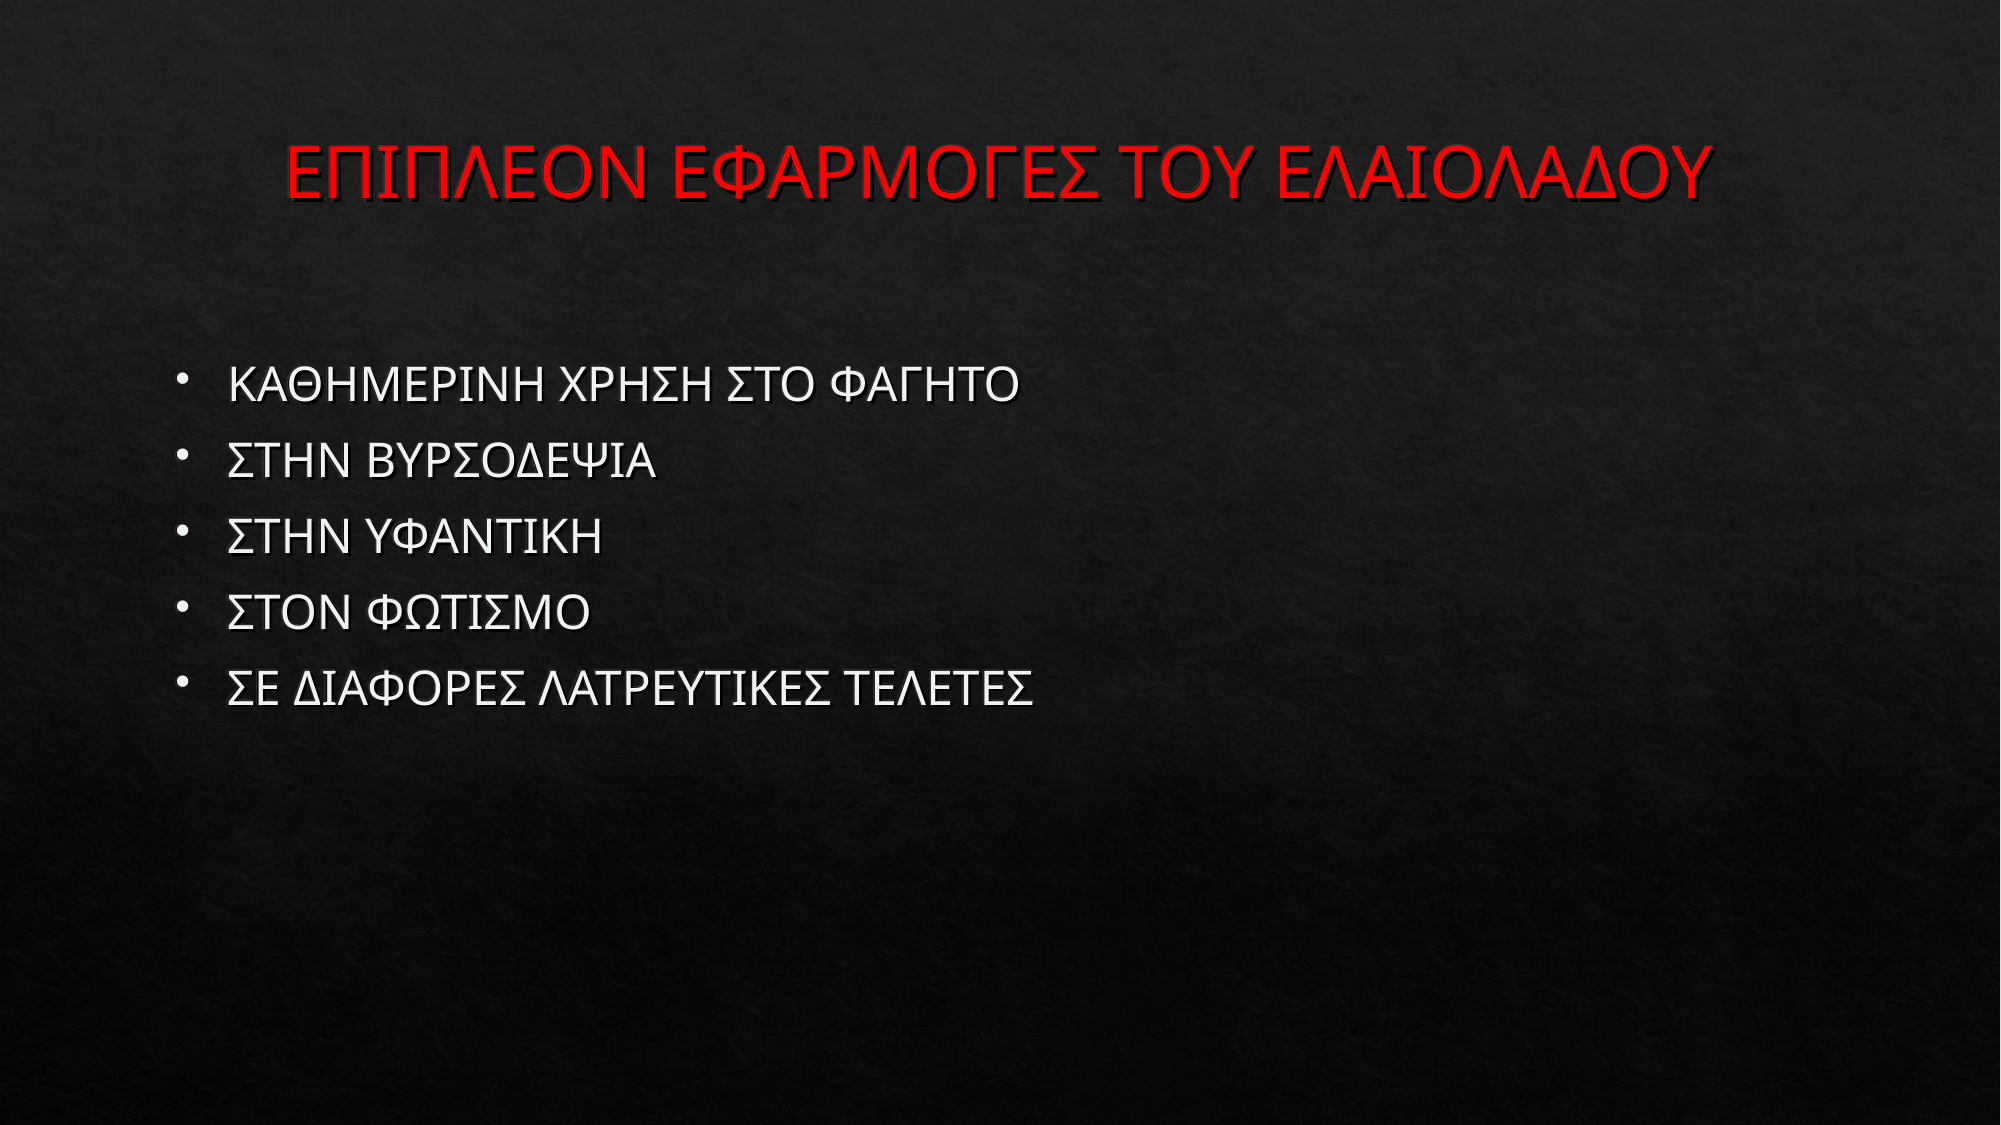

# ΕΠΙΠΛΕΟΝ ΕΦΑΡΜΟΓΕΣ ΤΟΥ ΕΛΑΙΟΛΑΔΟΥ
ΚΑΘΗΜΕΡΙΝΗ ΧΡΗΣΗ ΣΤΟ ΦΑΓΗΤΟ
ΣΤΗΝ ΒΥΡΣΟΔΕΨΙΑ
ΣΤΗΝ ΥΦΑΝΤΙΚΗ
ΣΤΟΝ ΦΩΤΙΣΜΟ
ΣΕ ΔΙΑΦΟΡΕΣ ΛΑΤΡΕΥΤΙΚΕΣ ΤΕΛΕΤΕΣ